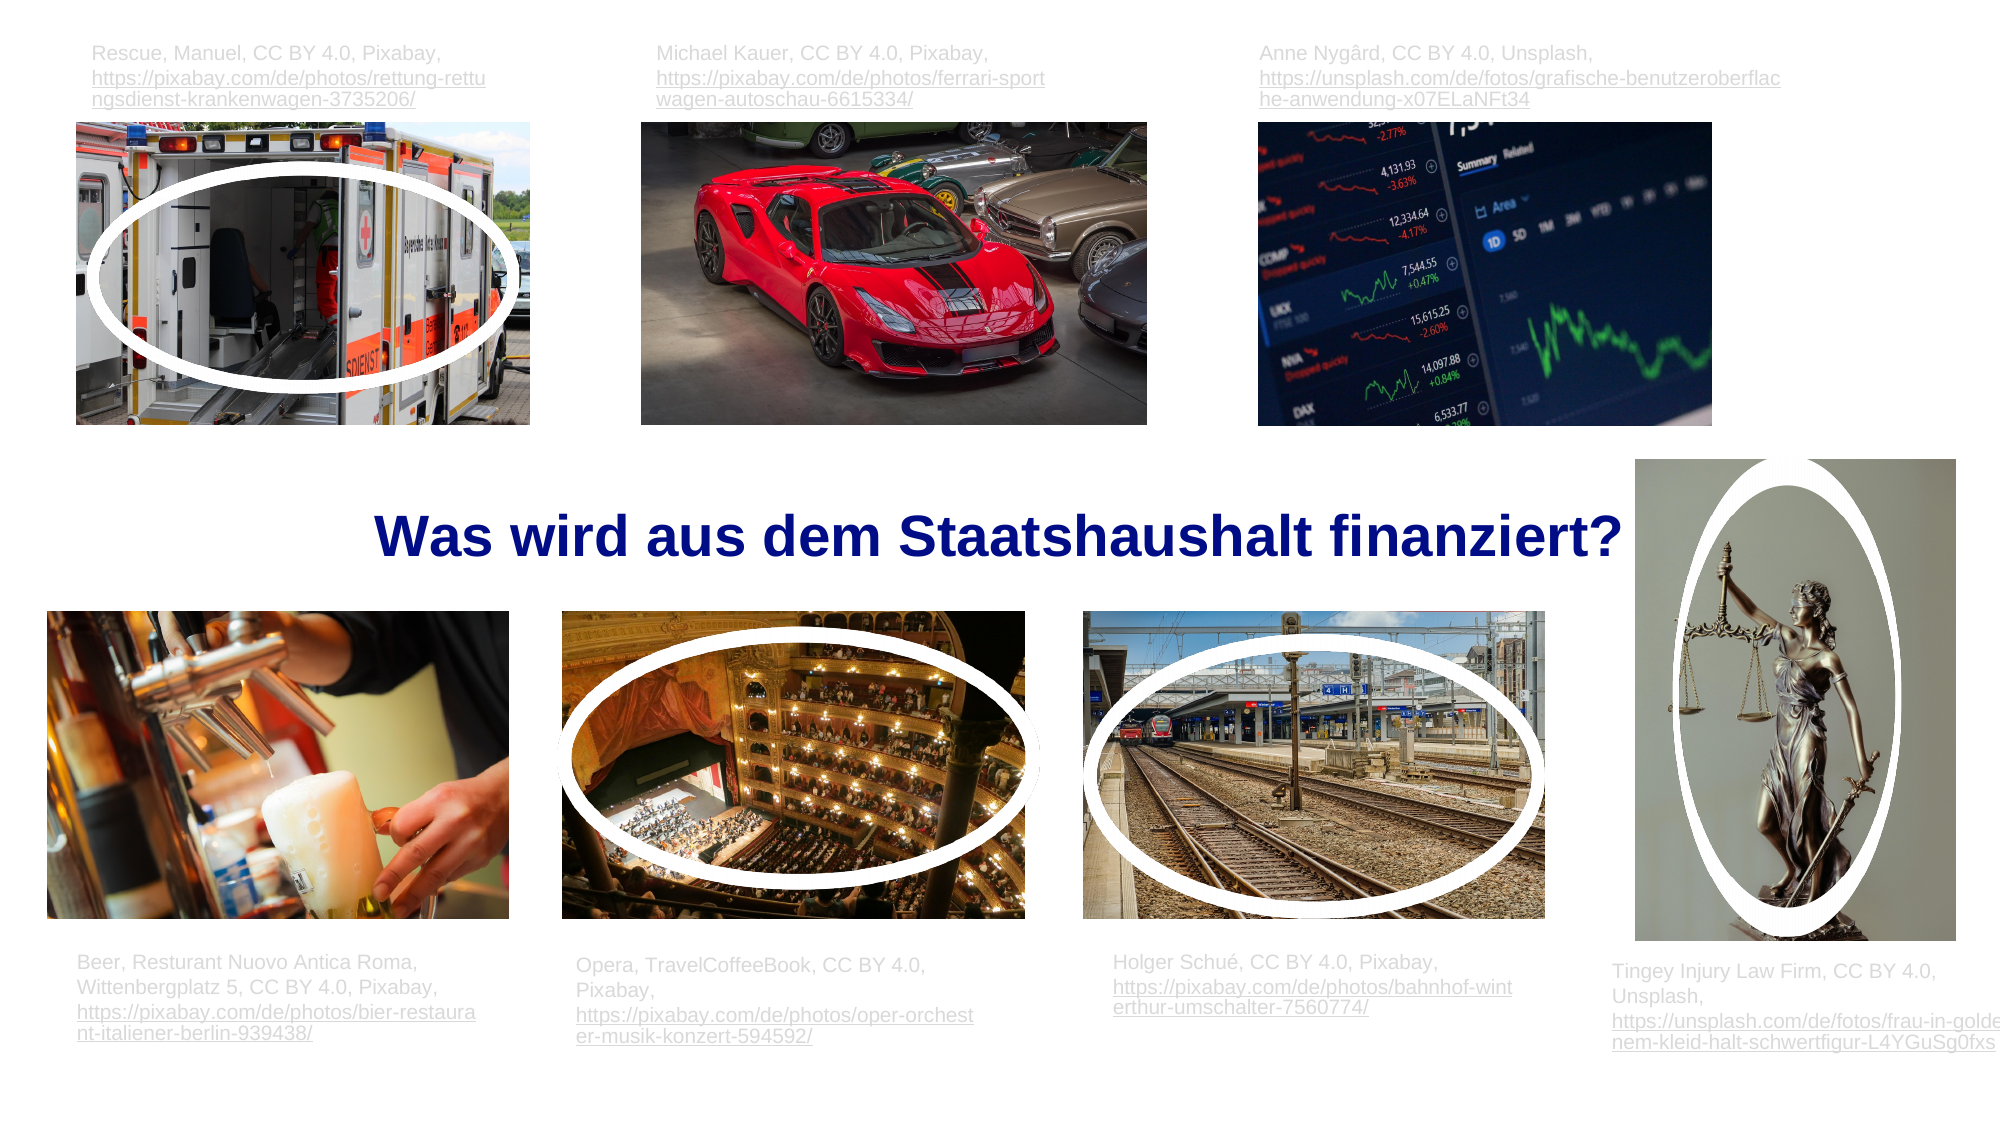

Rescue, Manuel, CC BY 4.0, Pixabay, https://pixabay.com/de/photos/rettung-rettungsdienst-krankenwagen-3735206/
Michael Kauer, CC BY 4.0, Pixabay, https://pixabay.com/de/photos/ferrari-sportwagen-autoschau-6615334/
Anne Nygârd, CC BY 4.0, Unsplash, https://unsplash.com/de/fotos/grafische-benutzeroberflache-anwendung-x07ELaNFt34
Was wird aus dem Staatshaushalt finanziert?
Beer, Resturant Nuovo Antica Roma, Wittenbergplatz 5, CC BY 4.0, Pixabay, https://pixabay.com/de/photos/bier-restaurant-italiener-berlin-939438/
Holger Schué, CC BY 4.0, Pixabay, https://pixabay.com/de/photos/bahnhof-winterthur-umschalter-7560774/
Opera, TravelCoffeeBook, CC BY 4.0, Pixabay, https://pixabay.com/de/photos/oper-orchester-musik-konzert-594592/
Tingey Injury Law Firm, CC BY 4.0, Unsplash, https://unsplash.com/de/fotos/frau-in-goldenem-kleid-halt-schwertfigur-L4YGuSg0fxs